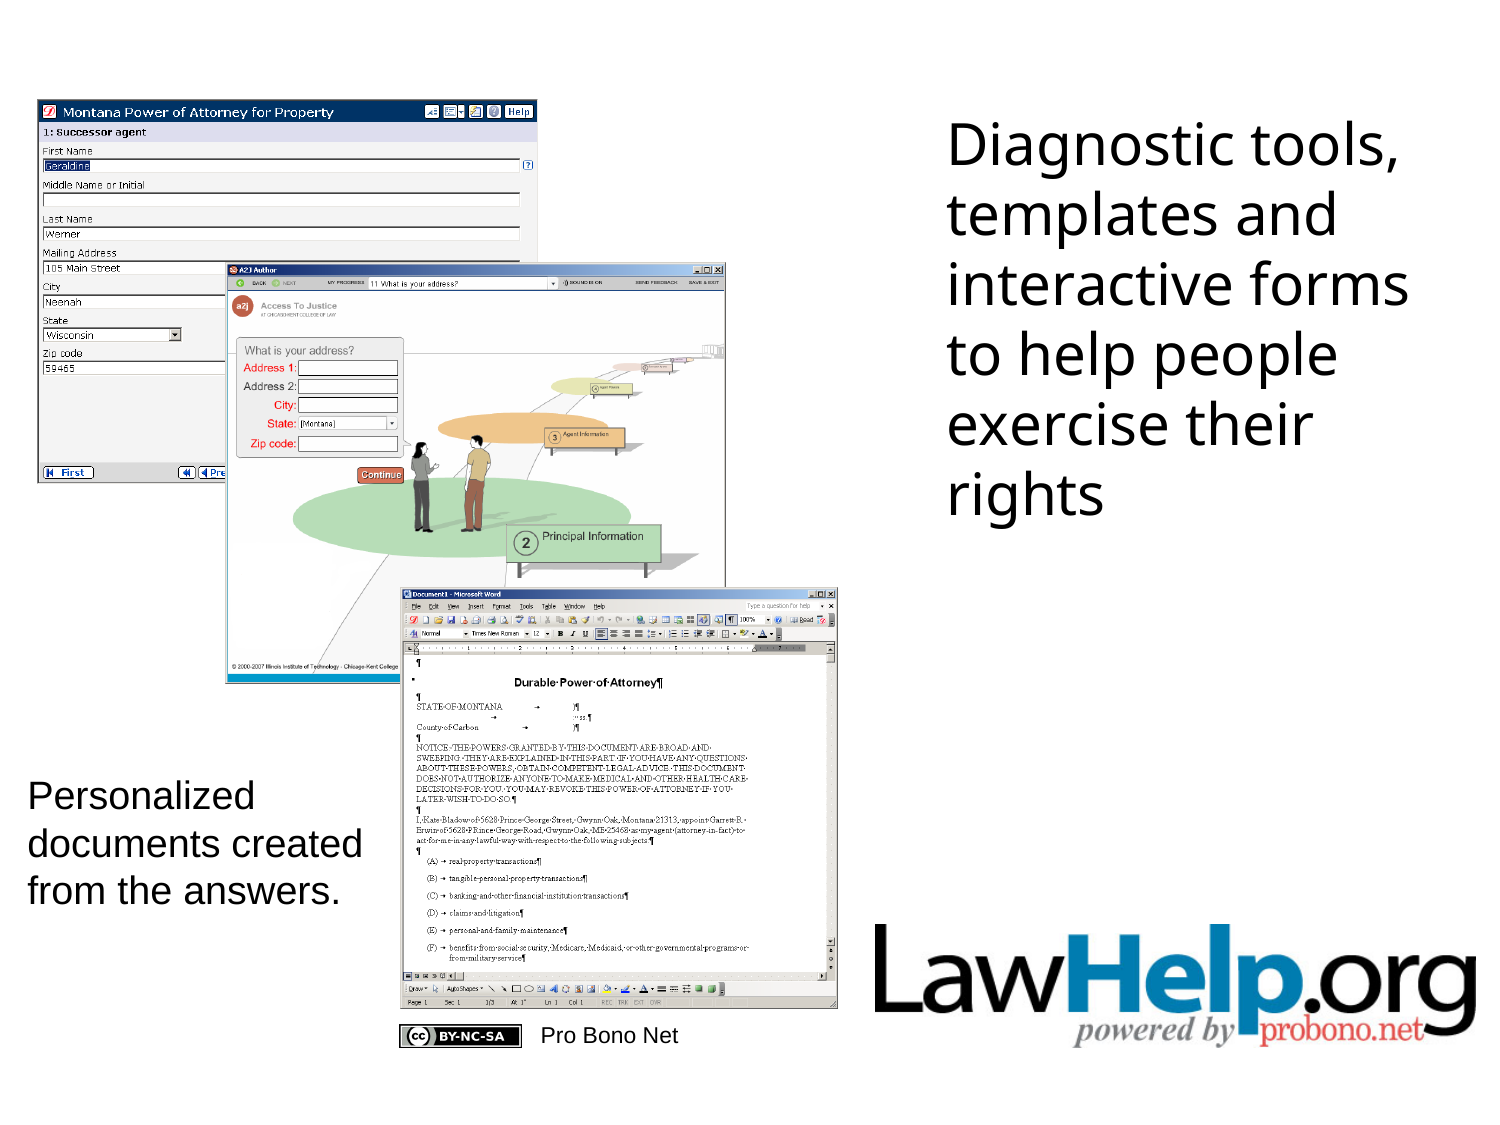

# Diagnostic tools, templates and interactive forms to help people exercise their rights
Personalized documents created from the answers.
Pro Bono Net